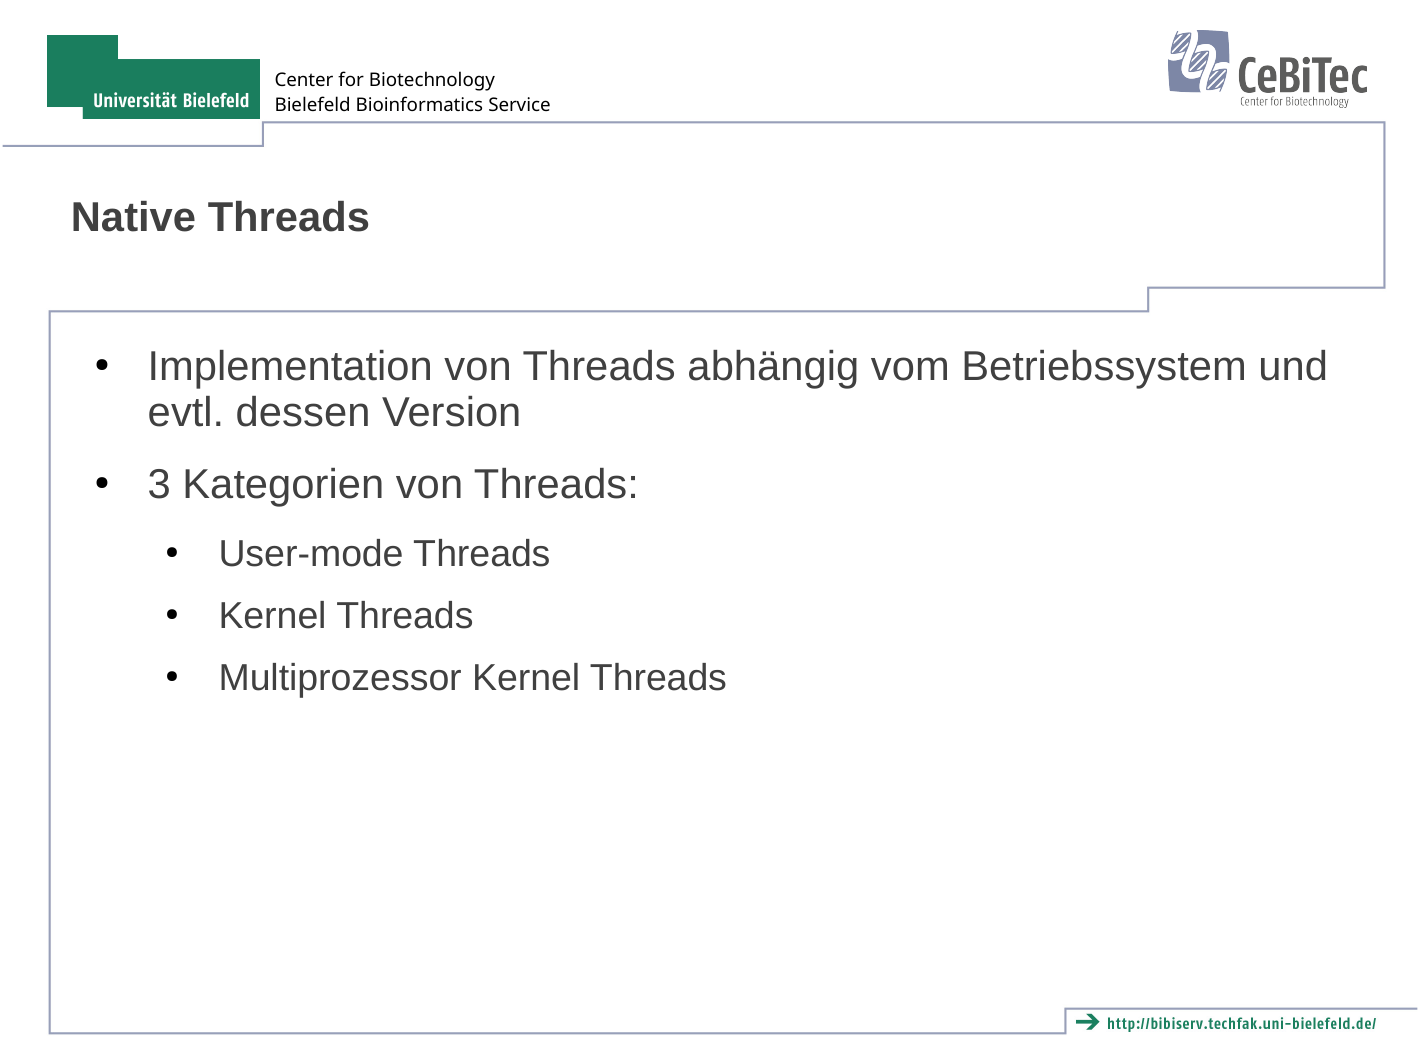

# Native Threads
Implementation von Threads abhängig vom Betriebssystem und evtl. dessen Version
3 Kategorien von Threads:
User-mode Threads
Kernel Threads
Multiprozessor Kernel Threads